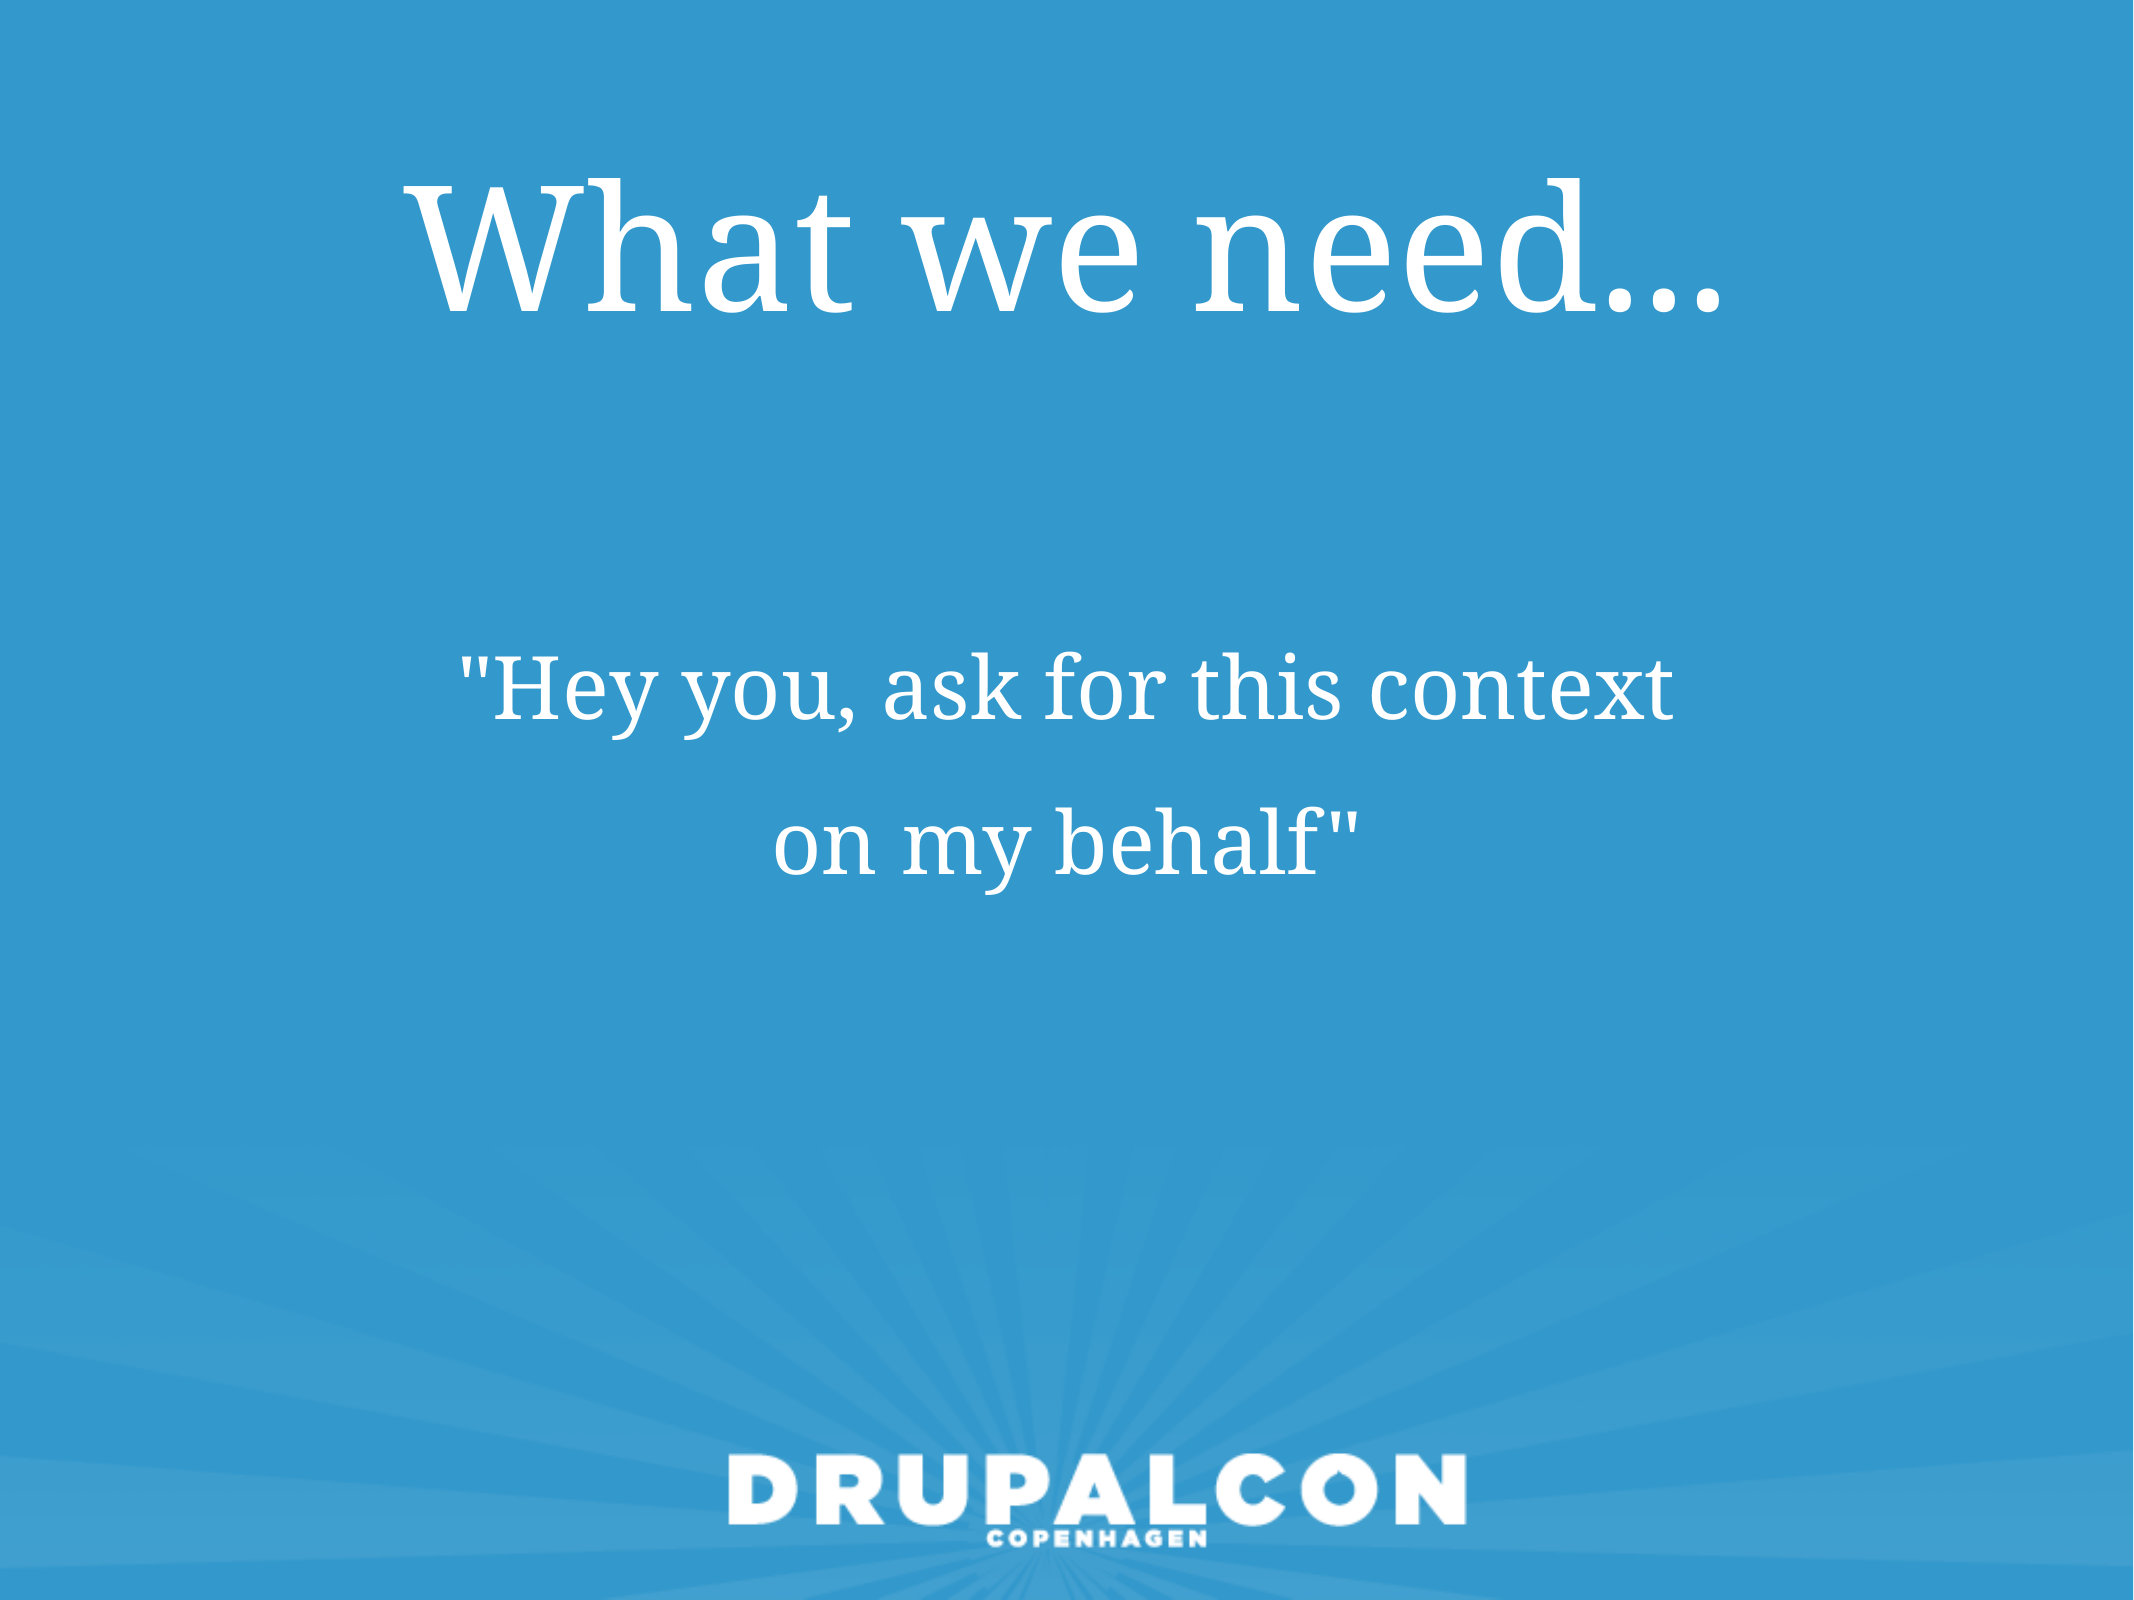

What we need...
# "Hey you, ask for this context
on my behalf"